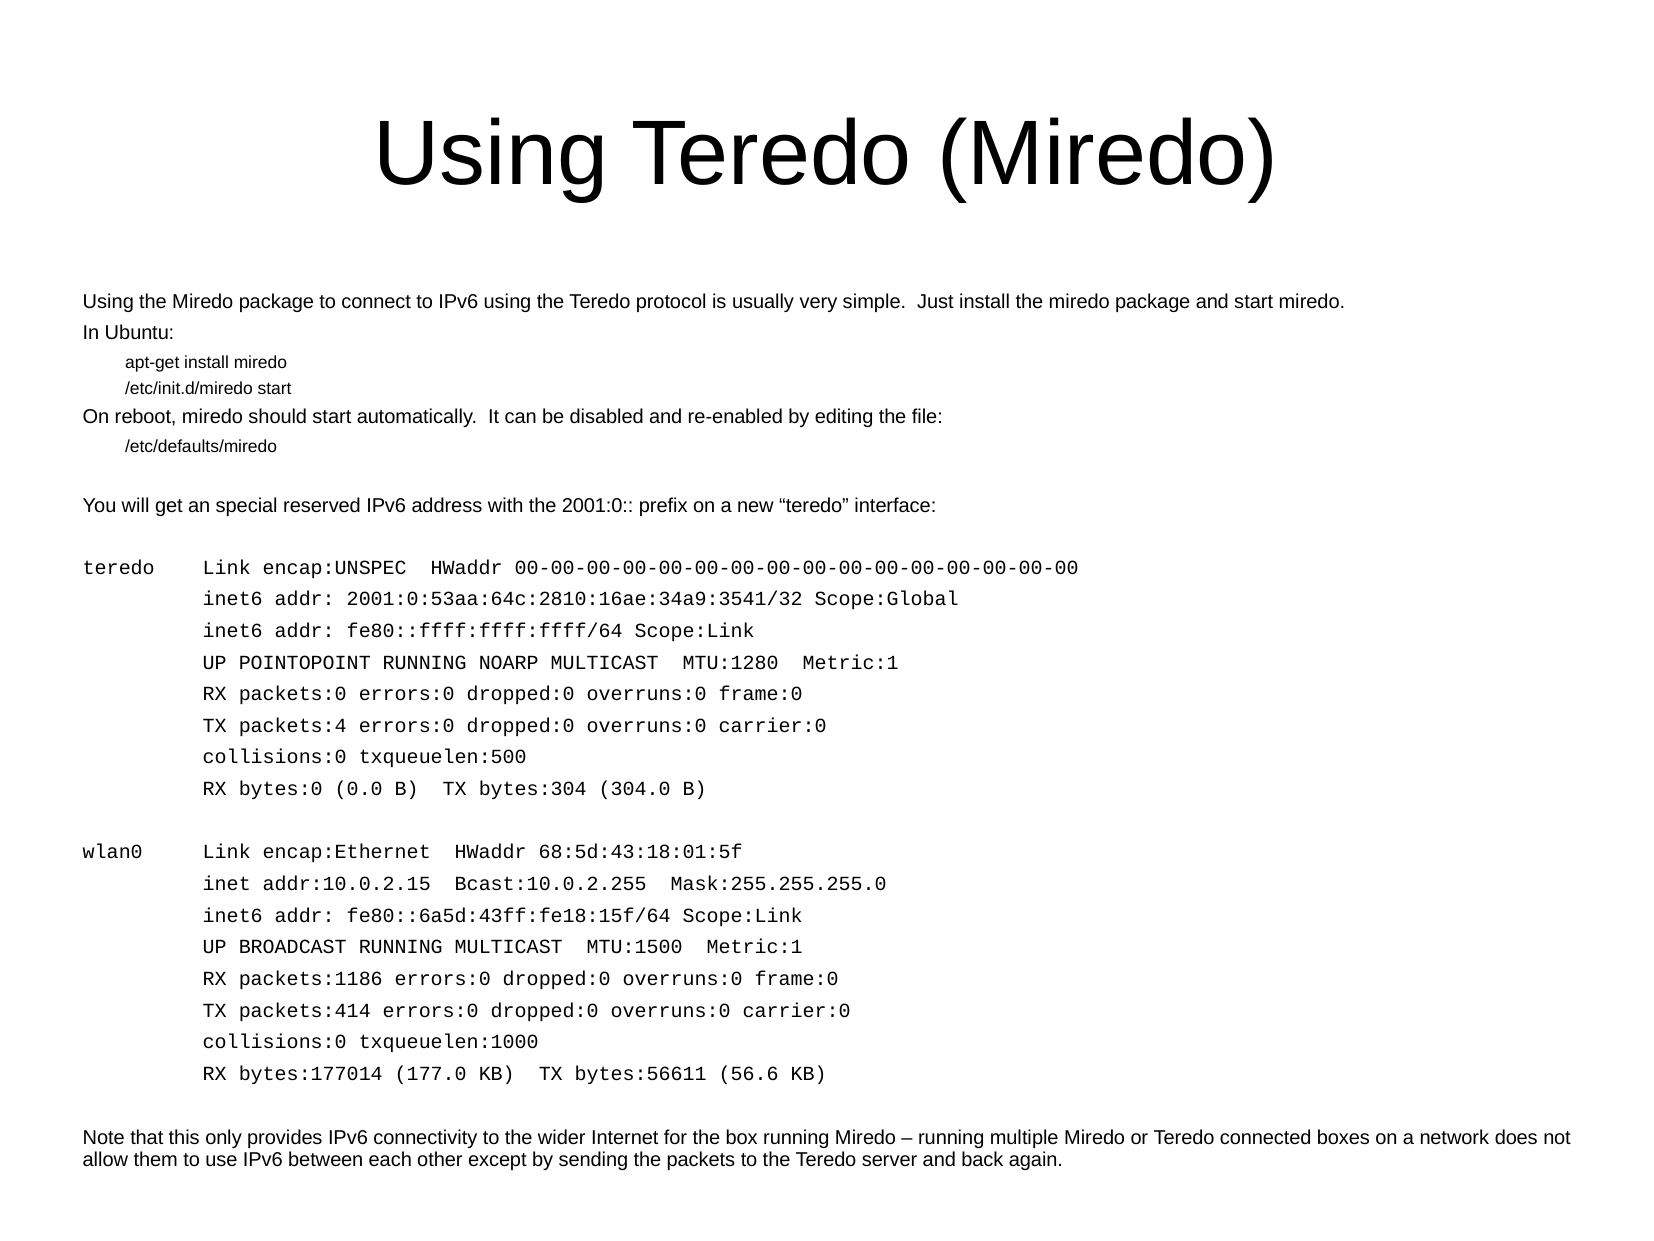

# Using Teredo (Miredo)
Using the Miredo package to connect to IPv6 using the Teredo protocol is usually very simple. Just install the miredo package and start miredo.
In Ubuntu:
apt-get install miredo
/etc/init.d/miredo start
On reboot, miredo should start automatically. It can be disabled and re-enabled by editing the file:
/etc/defaults/miredo
You will get an special reserved IPv6 address with the 2001:0:: prefix on a new “teredo” interface:
teredo Link encap:UNSPEC HWaddr 00-00-00-00-00-00-00-00-00-00-00-00-00-00-00-00
 inet6 addr: 2001:0:53aa:64c:2810:16ae:34a9:3541/32 Scope:Global
 inet6 addr: fe80::ffff:ffff:ffff/64 Scope:Link
 UP POINTOPOINT RUNNING NOARP MULTICAST MTU:1280 Metric:1
 RX packets:0 errors:0 dropped:0 overruns:0 frame:0
 TX packets:4 errors:0 dropped:0 overruns:0 carrier:0
 collisions:0 txqueuelen:500
 RX bytes:0 (0.0 B) TX bytes:304 (304.0 B)
wlan0 Link encap:Ethernet HWaddr 68:5d:43:18:01:5f
 inet addr:10.0.2.15 Bcast:10.0.2.255 Mask:255.255.255.0
 inet6 addr: fe80::6a5d:43ff:fe18:15f/64 Scope:Link
 UP BROADCAST RUNNING MULTICAST MTU:1500 Metric:1
 RX packets:1186 errors:0 dropped:0 overruns:0 frame:0
 TX packets:414 errors:0 dropped:0 overruns:0 carrier:0
 collisions:0 txqueuelen:1000
 RX bytes:177014 (177.0 KB) TX bytes:56611 (56.6 KB)
Note that this only provides IPv6 connectivity to the wider Internet for the box running Miredo – running multiple Miredo or Teredo connected boxes on a network does not allow them to use IPv6 between each other except by sending the packets to the Teredo server and back again.